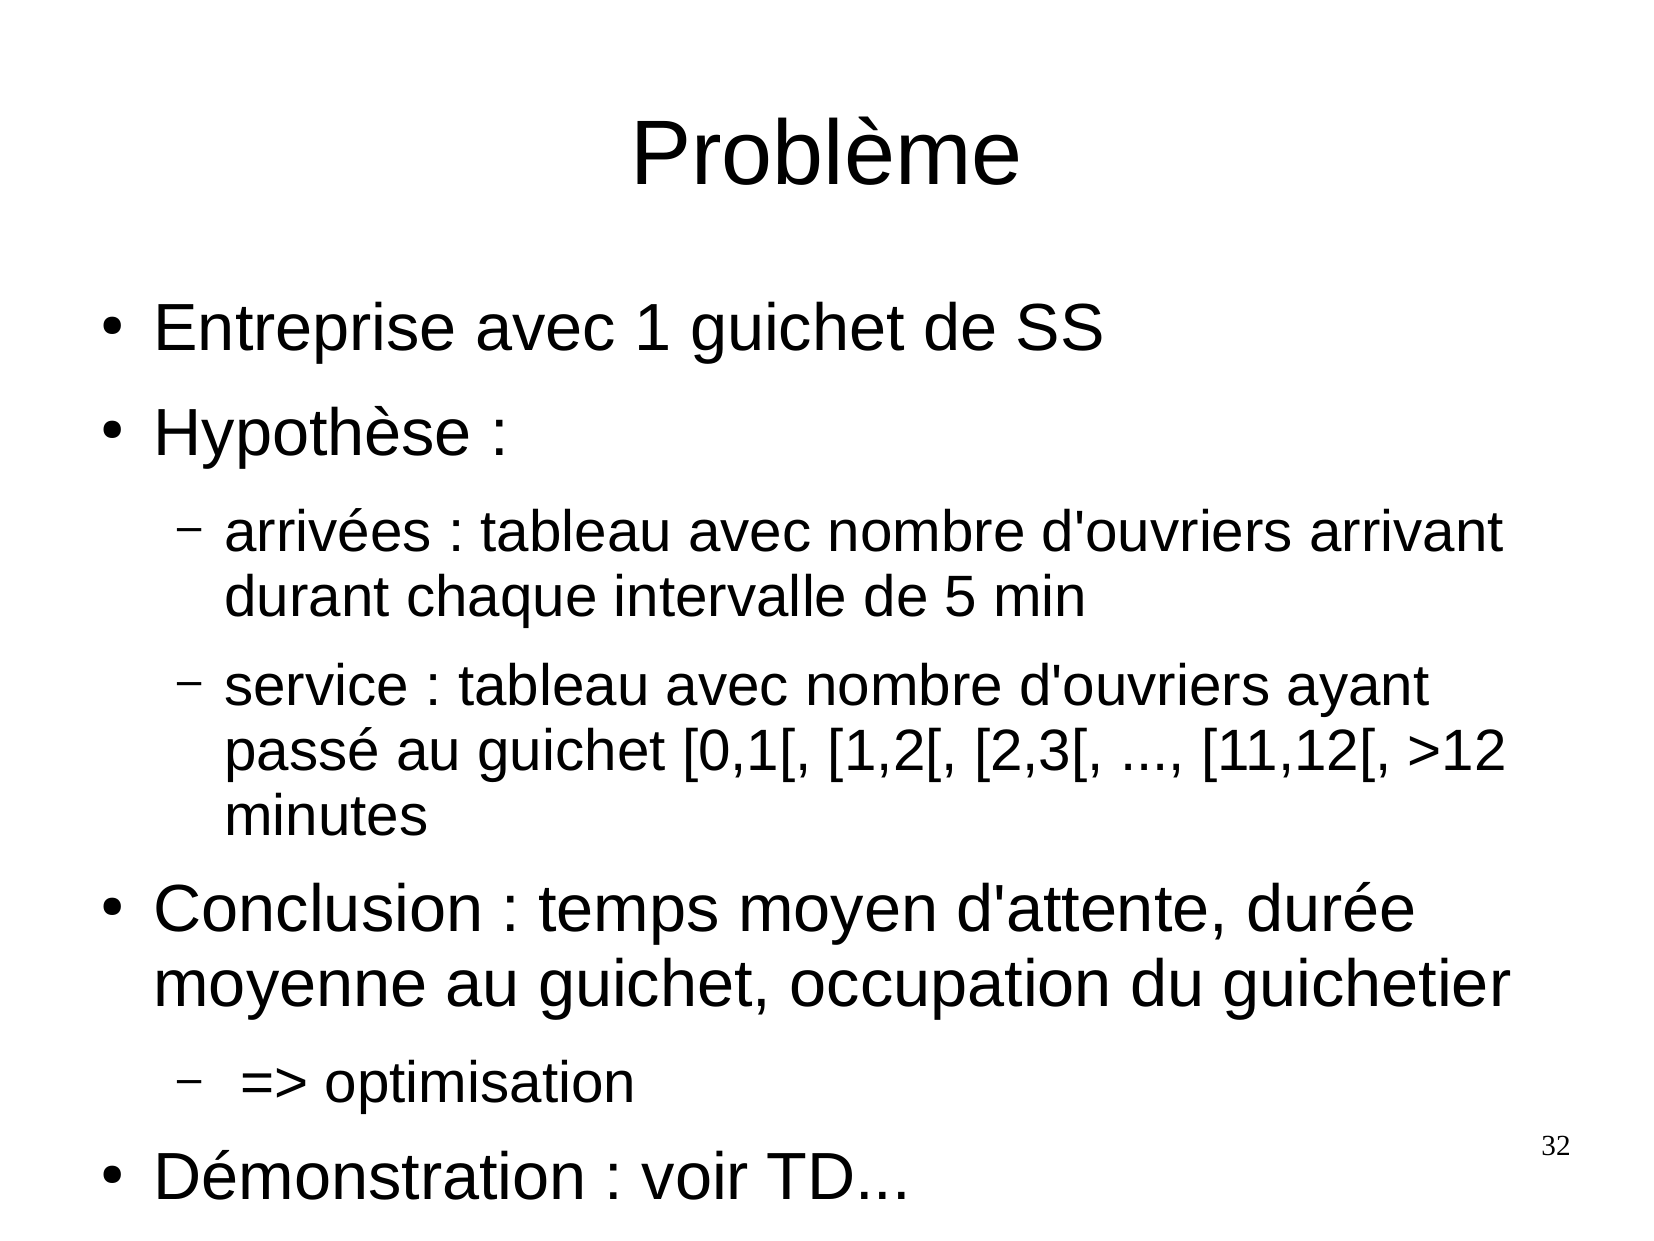

# Problème
Entreprise avec 1 guichet de SS
Hypothèse :
arrivées : tableau avec nombre d'ouvriers arrivant durant chaque intervalle de 5 min
service : tableau avec nombre d'ouvriers ayant passé au guichet [0,1[, [1,2[, [2,3[, ..., [11,12[, >12 minutes
Conclusion : temps moyen d'attente, durée moyenne au guichet, occupation du guichetier
 => optimisation
Démonstration : voir TD...
32